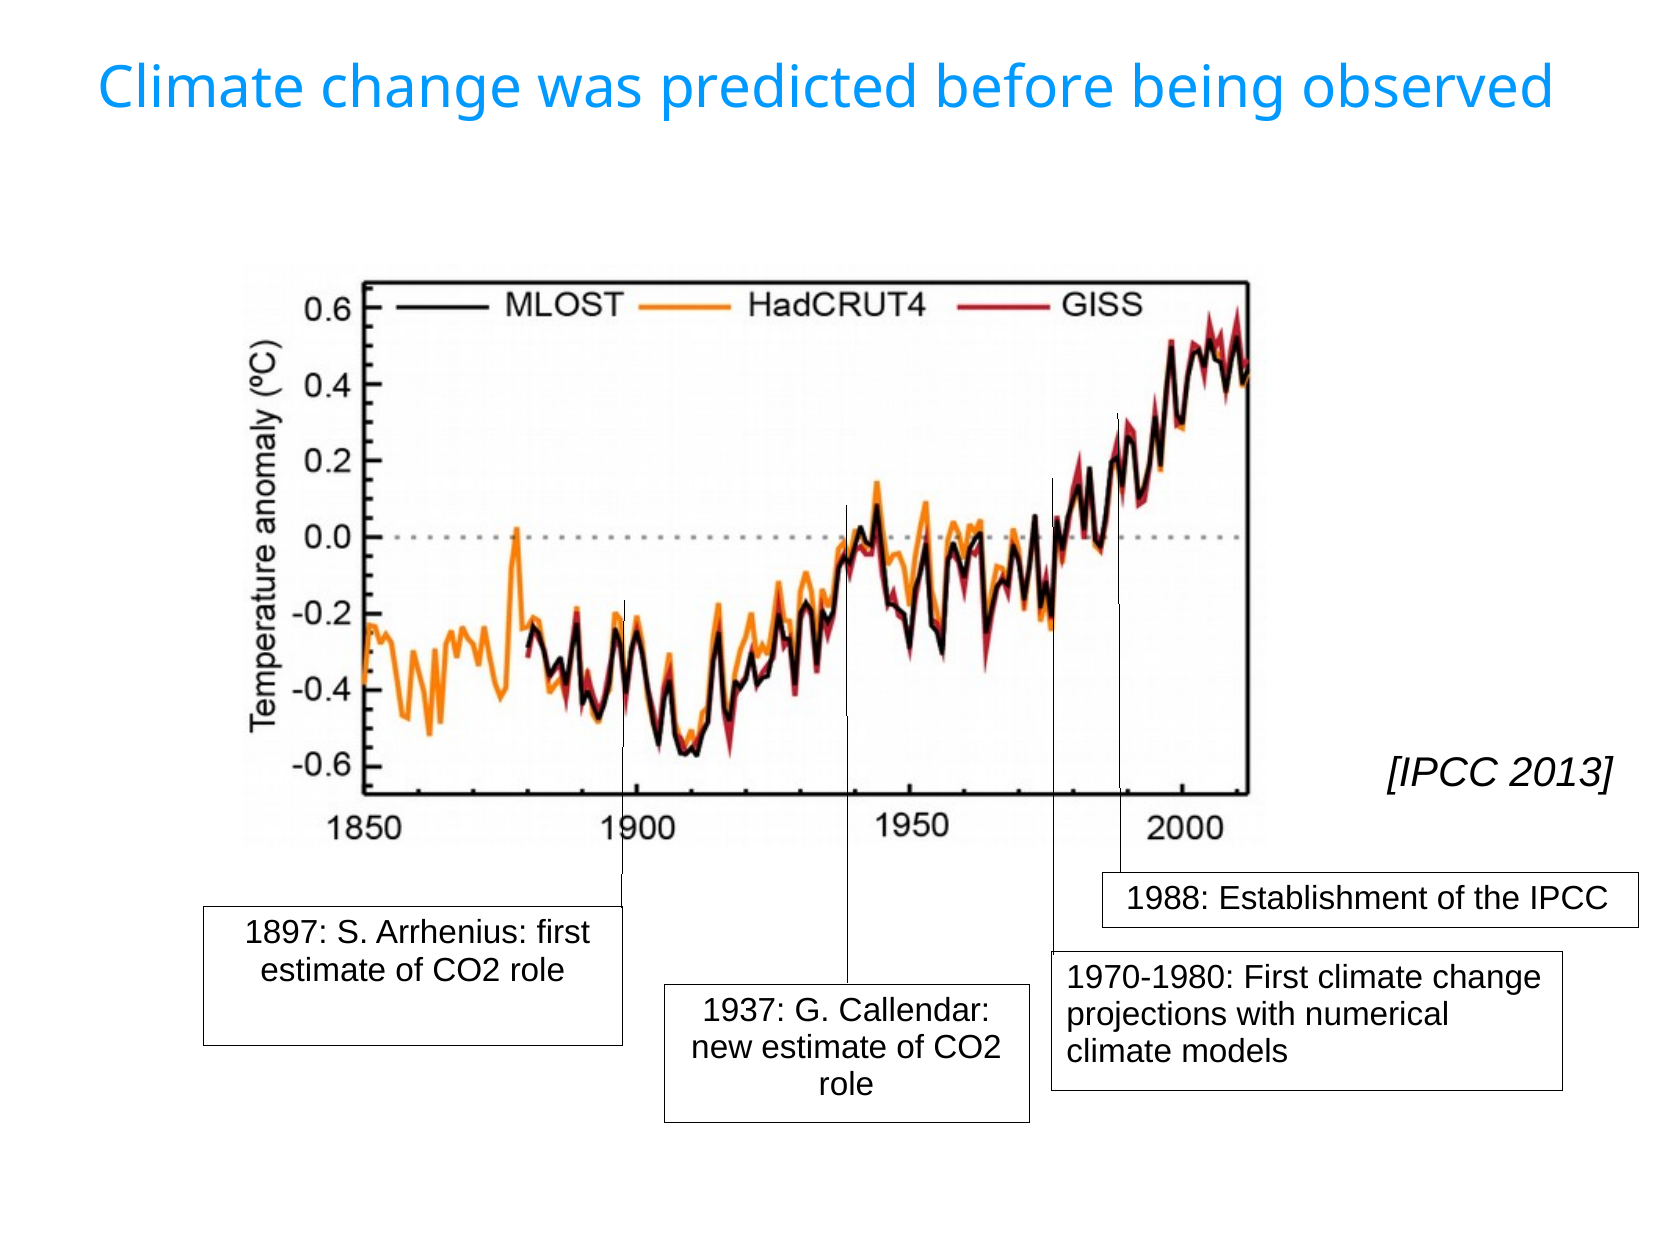

# Climate change was predicted before being observed
[IPCC 2013]
 1988: Establishment of the IPCC
 1897: S. Arrhenius: first estimate of CO2 role
1970-1980: First climate change projections with numerical climate models
1937: G. Callendar: new estimate of CO2 role